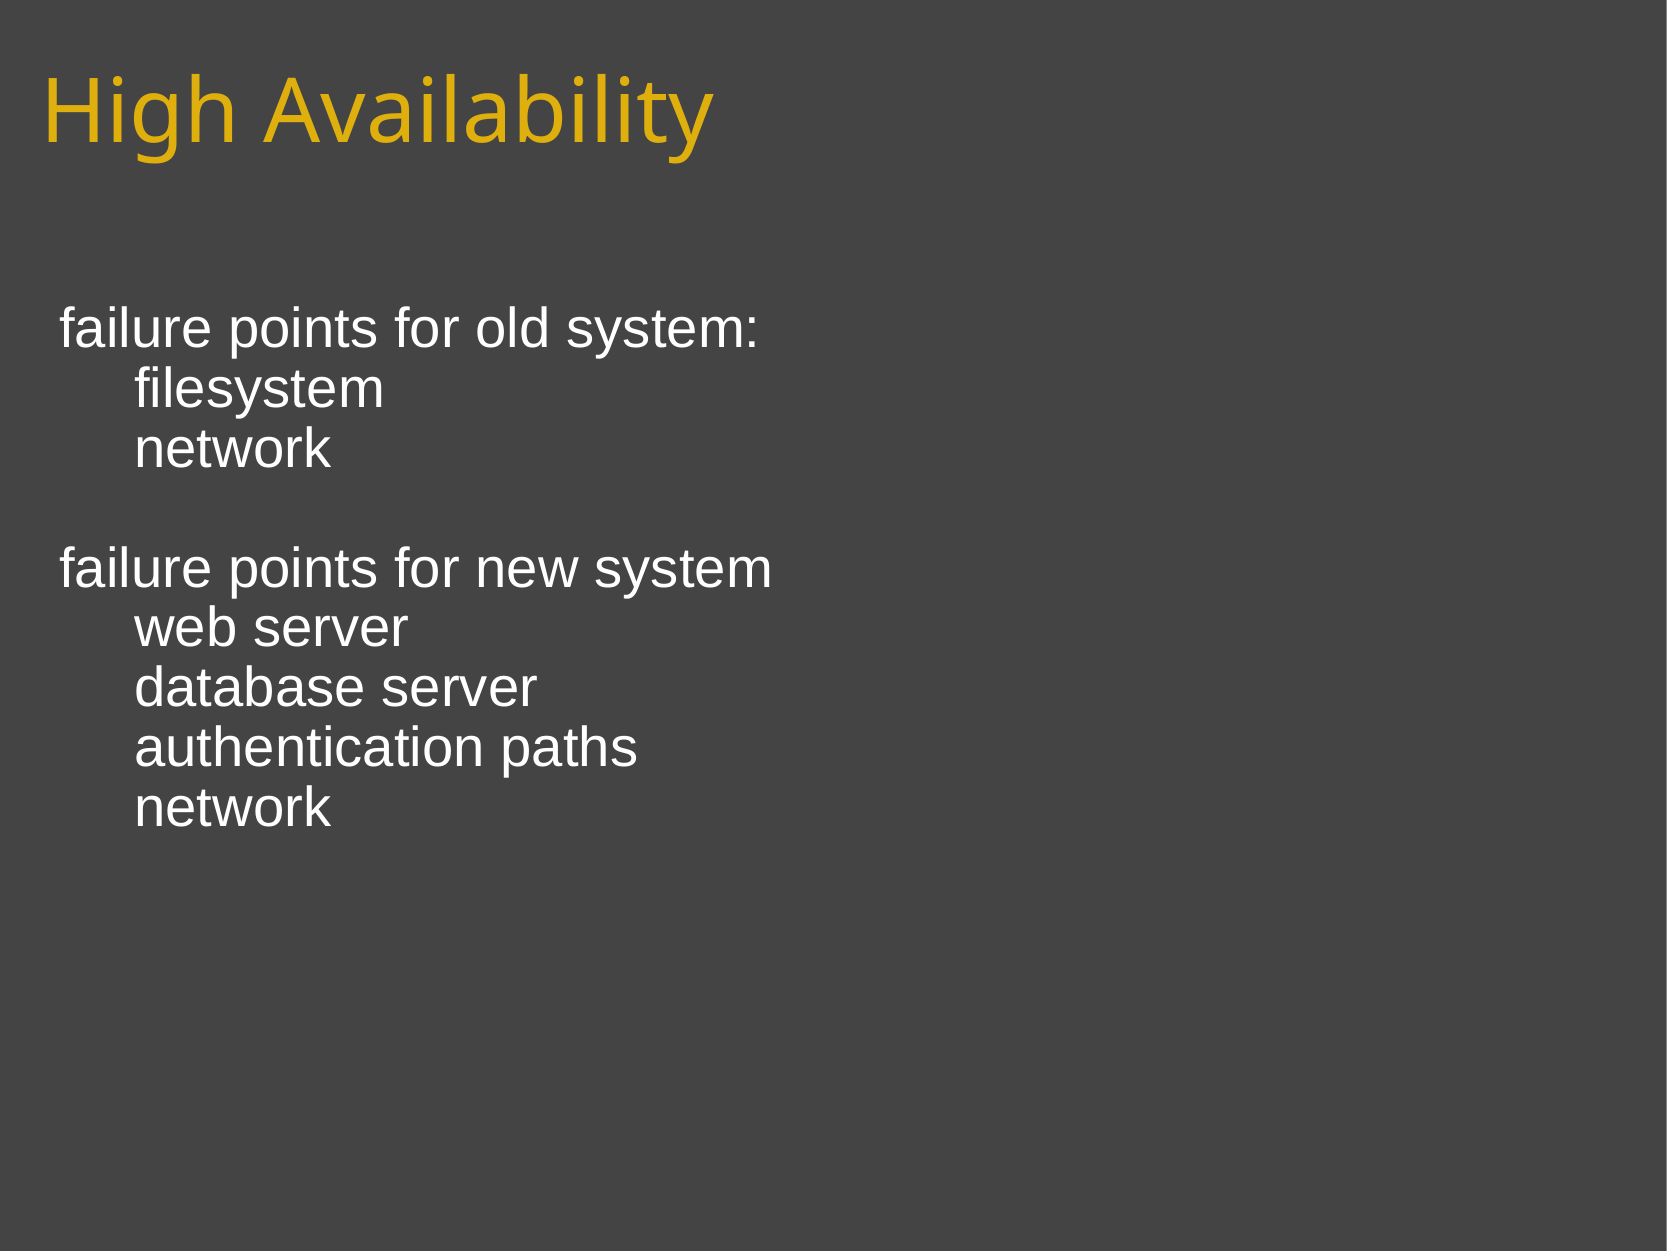

# High Availability
failure points for old system:
filesystem
network
failure points for new system
web server
database server
authentication paths
network